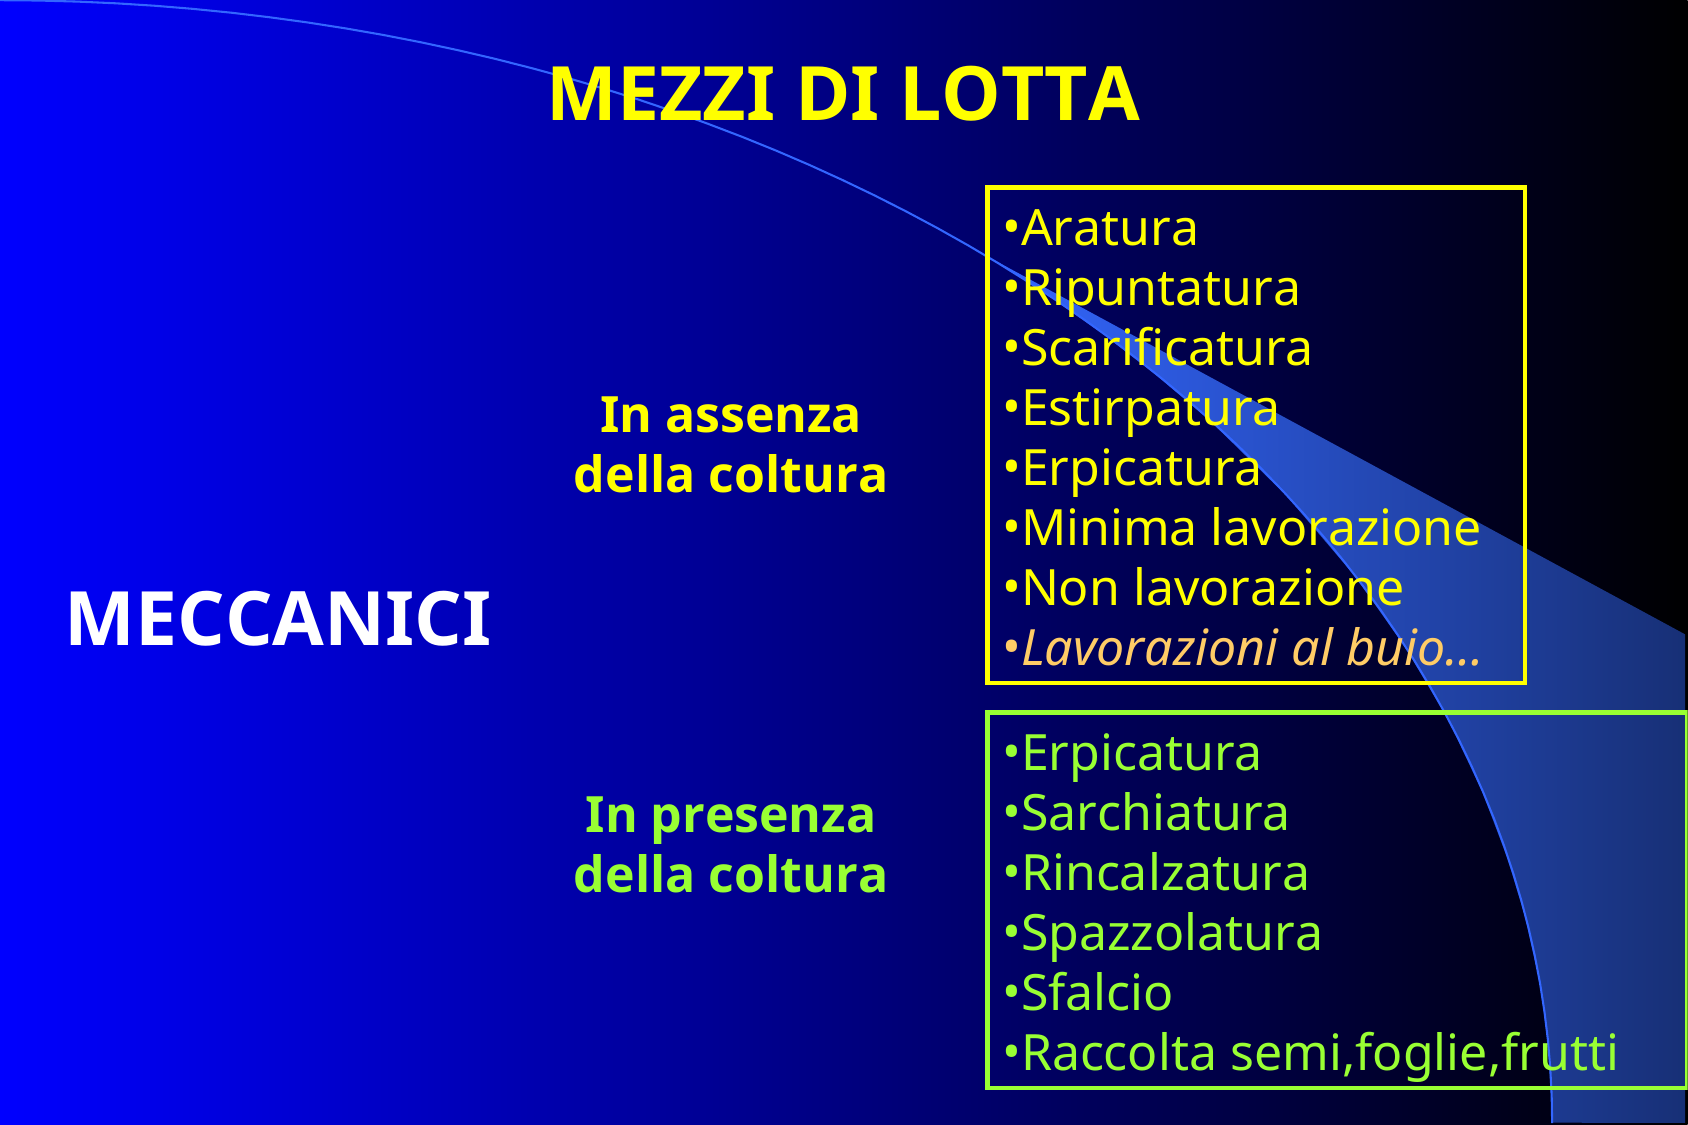

MEZZI DI LOTTA
Aratura
Ripuntatura
Scarificatura
Estirpatura
Erpicatura
Minima lavorazione
Non lavorazione
Lavorazioni al buio…
In assenza della coltura
MECCANICI
Erpicatura
Sarchiatura
Rincalzatura
Spazzolatura
Sfalcio
Raccolta semi,foglie,frutti
In presenza della coltura